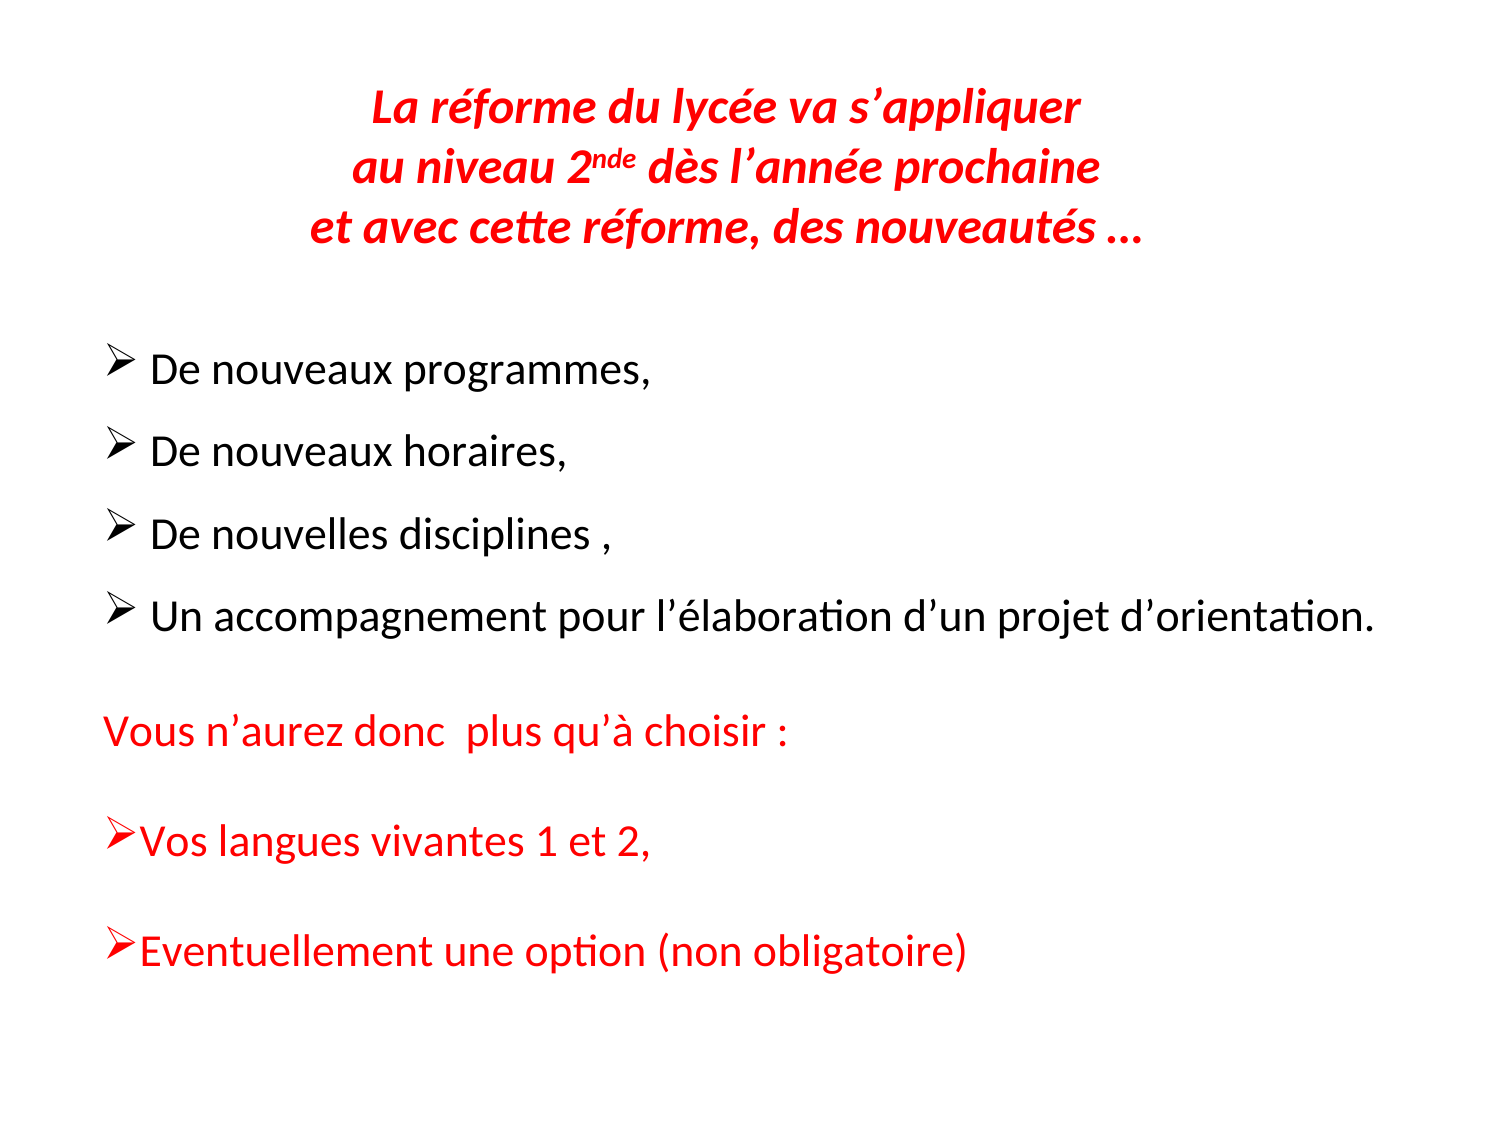

La réforme du lycée va s’appliquer
au niveau 2nde dès l’année prochaine
et avec cette réforme, des nouveautés …
 De nouveaux programmes,
 De nouveaux horaires,
 De nouvelles disciplines ,
 Un accompagnement pour l’élaboration d’un projet d’orientation.
Vous n’aurez donc plus qu’à choisir :
Vos langues vivantes 1 et 2,
Eventuellement une option (non obligatoire)